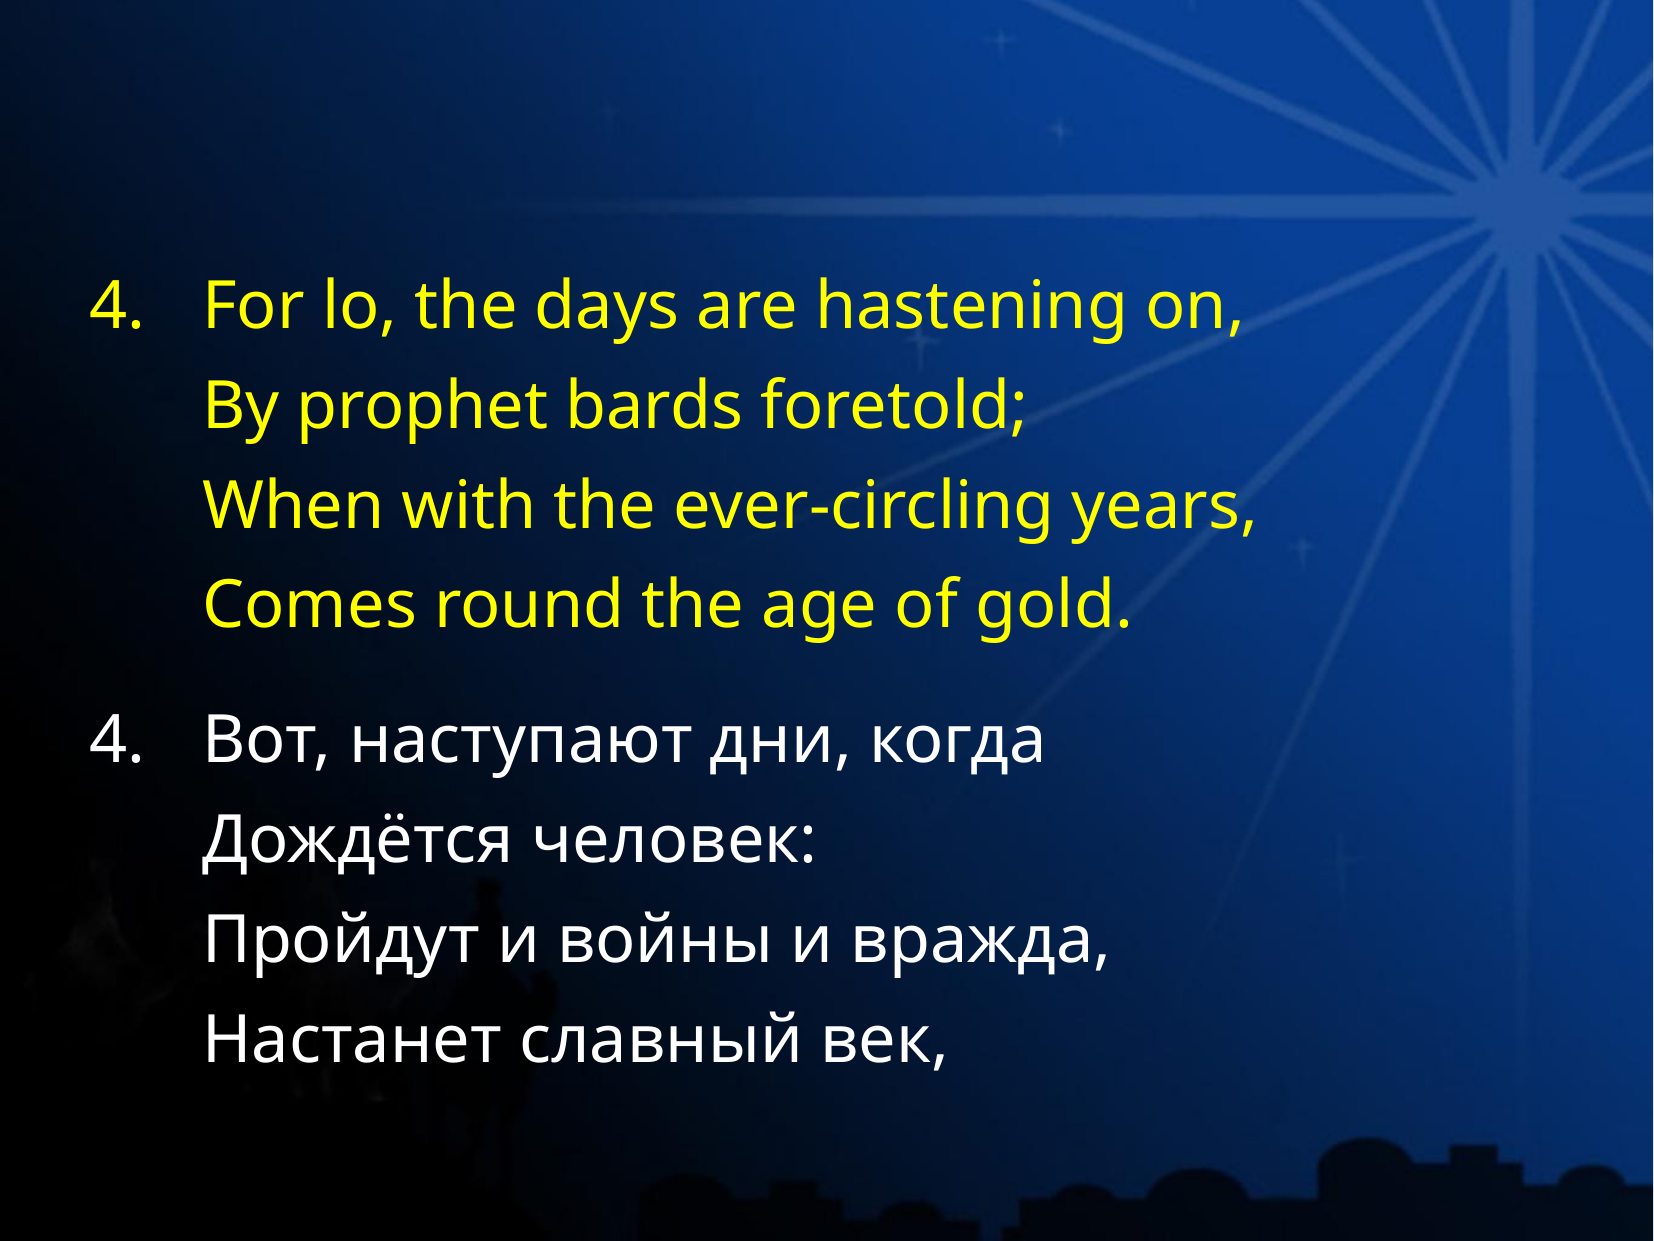

4.	For lo, the days are hastening on,
	By prophet bards foretold;
	When with the ever-circling years,
	Comes round the age of gold.
4.	Вот, наступают дни, когда
	Дождётся человек:
	Пройдут и войны и вражда,
	Настанет славный век,